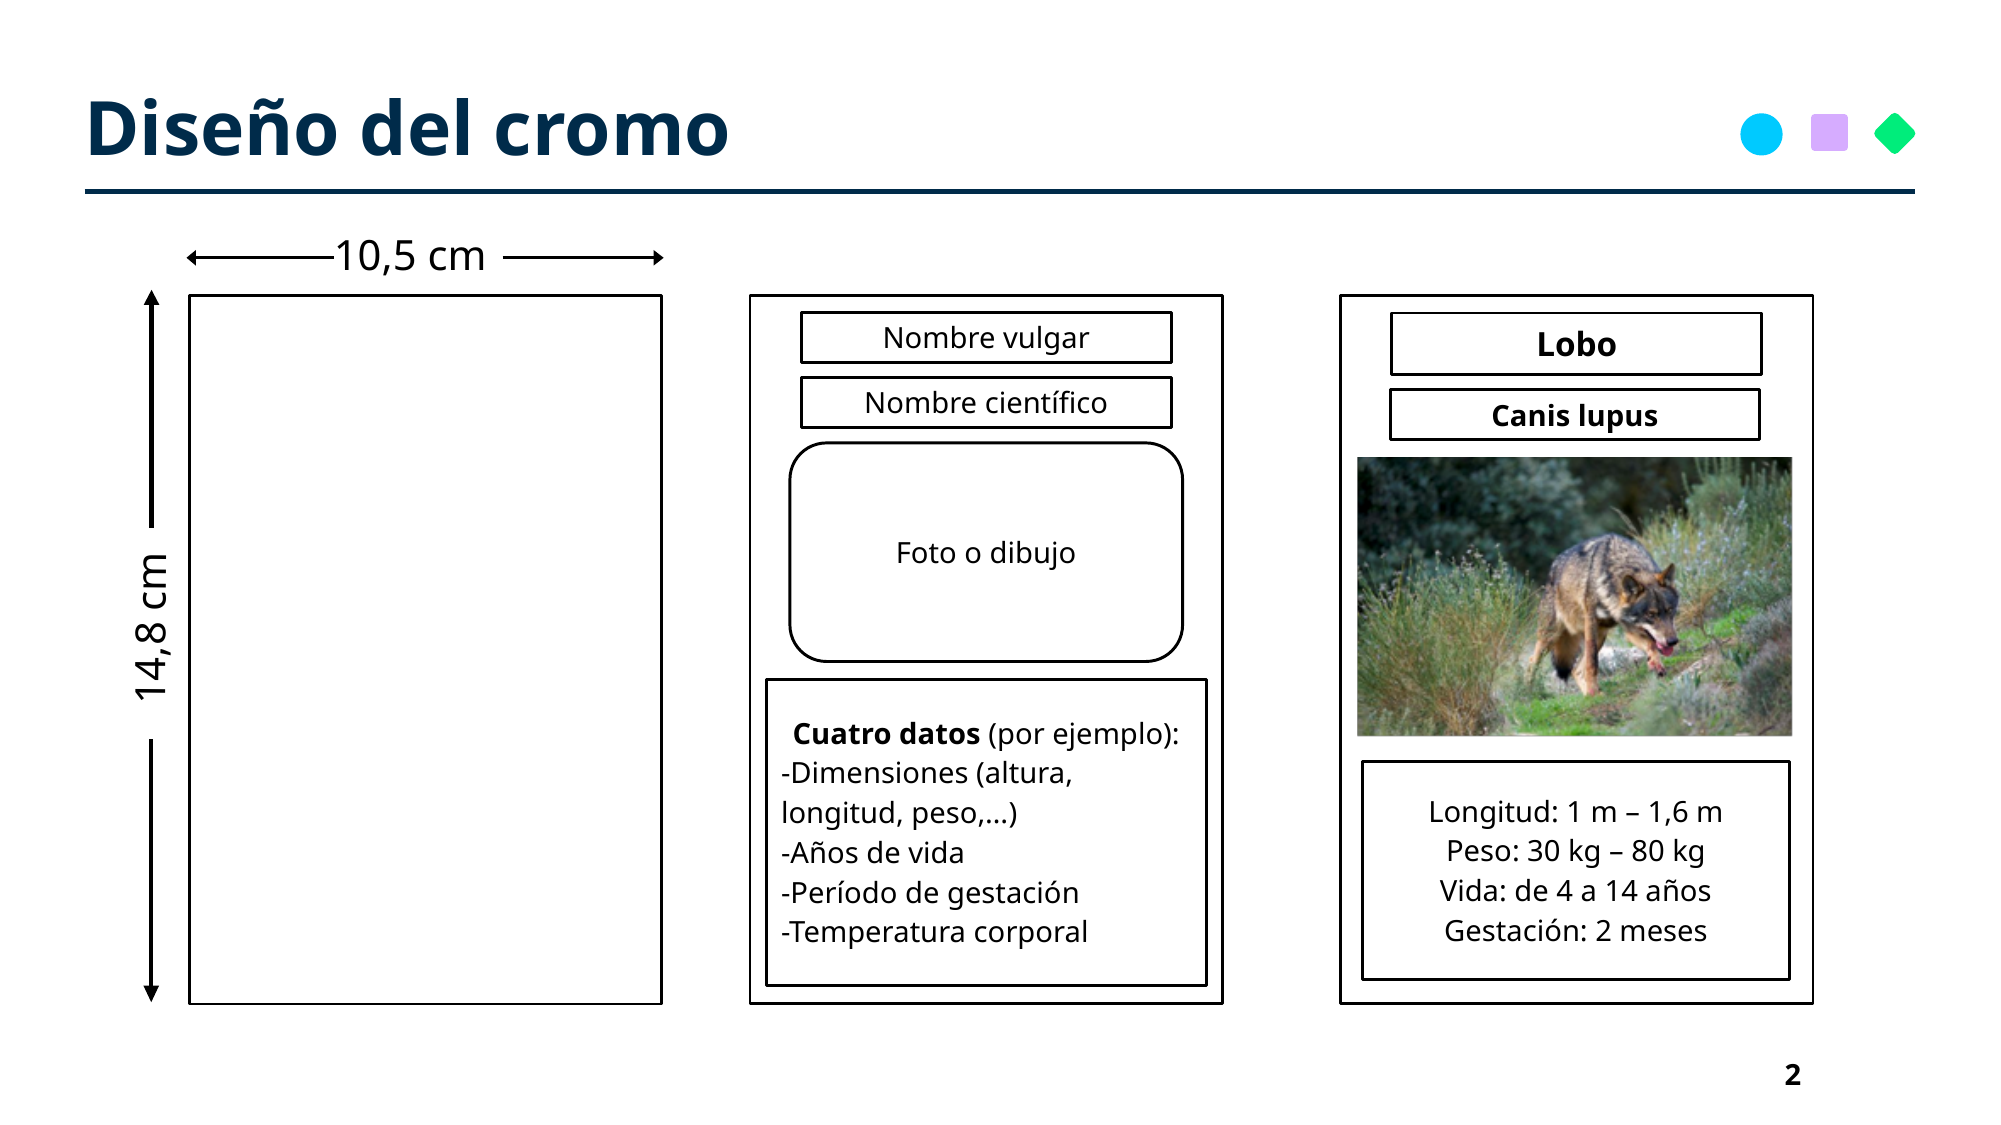

# Diseño del cromo
10,5 cm
Nombre vulgar
Lobo
Nombre científico
Canis lupus
Foto o dibujo
14,8 cm
Cuatro datos (por ejemplo):
-Dimensiones (altura, longitud, peso,…)
-Años de vida
-Período de gestación
-Temperatura corporal
Longitud: 1 m – 1,6 m
Peso: 30 kg – 80 kg
Vida: de 4 a 14 años
Gestación: 2 meses